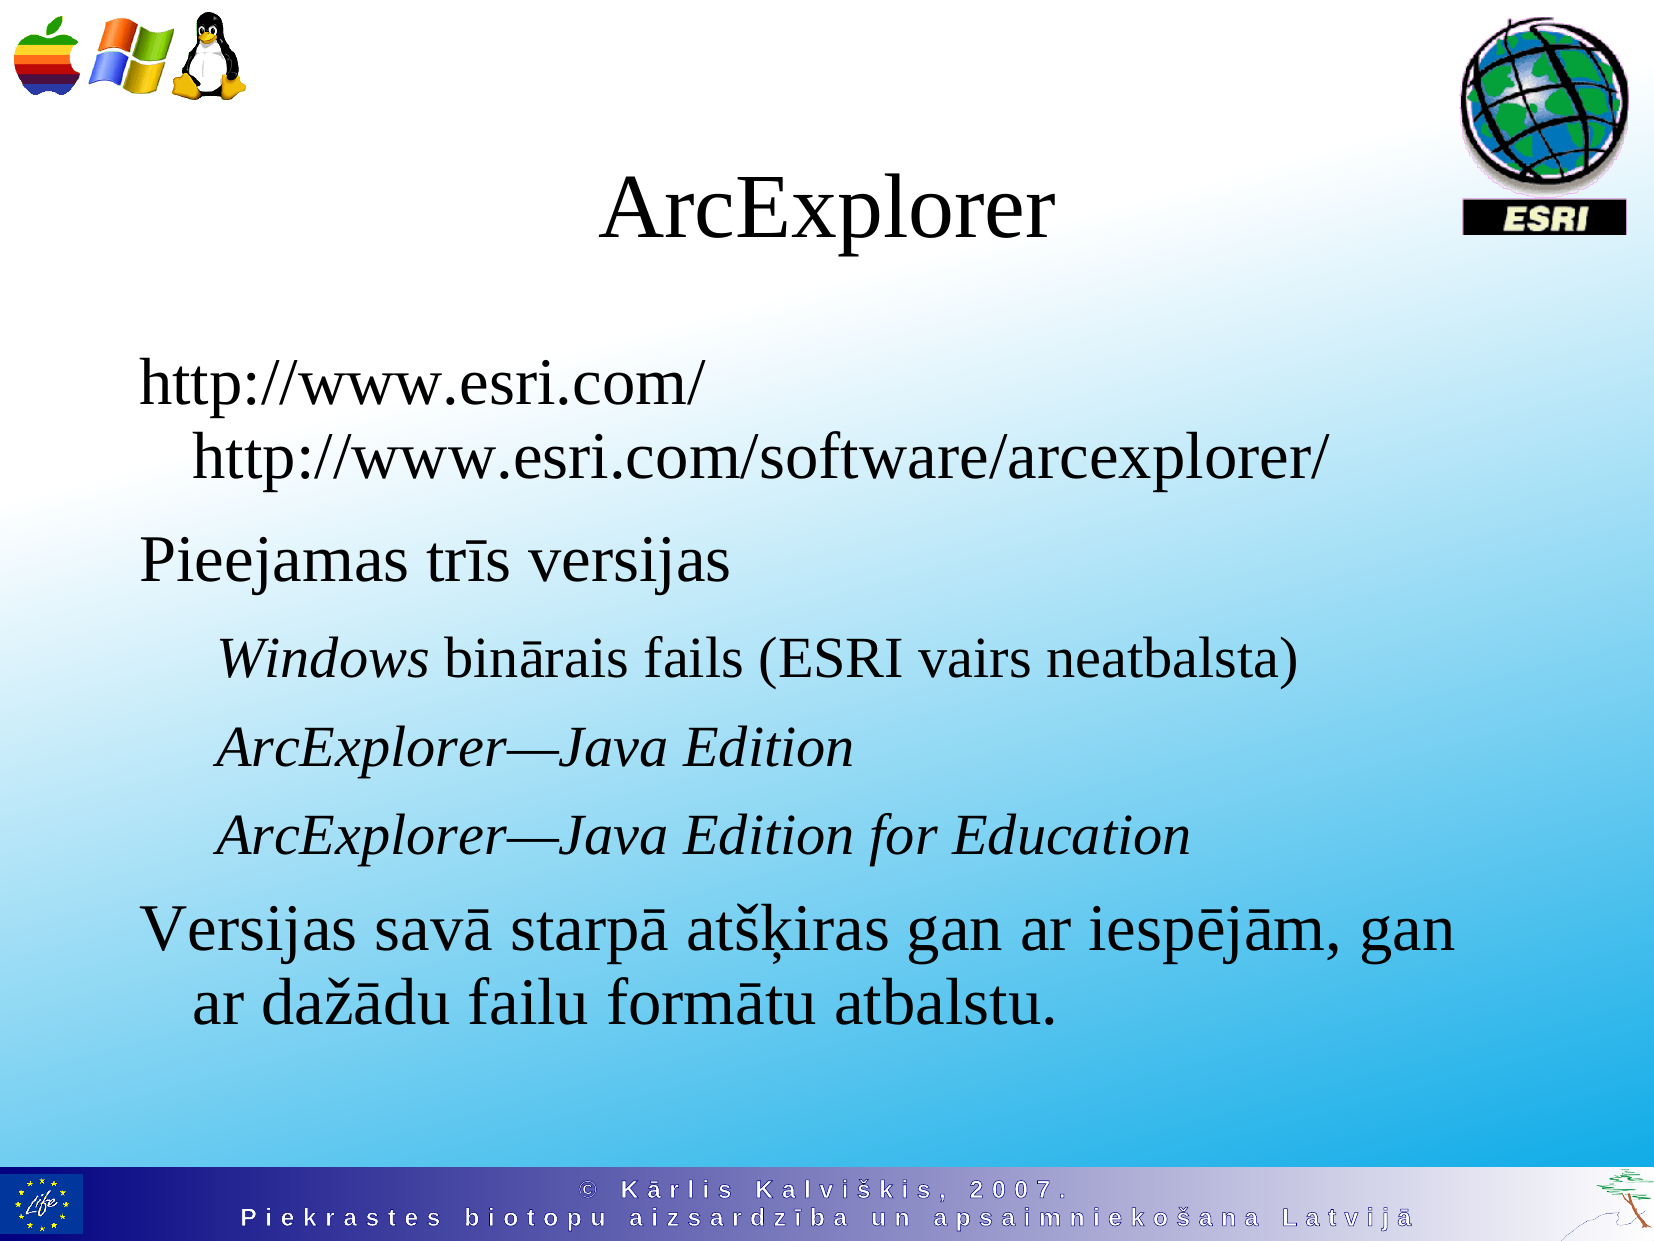

# ArcExplorer
http://www.esri.com/
http://www.esri.com/software/arcexplorer/
Pieejamas trīs versijas
Windows binārais fails (ESRI vairs neatbalsta)
ArcExplorer—Java Edition
ArcExplorer—Java Edition for Education
Versijas savā starpā atšķiras gan ar iespējām, gan ar dažādu failu formātu atbalstu.